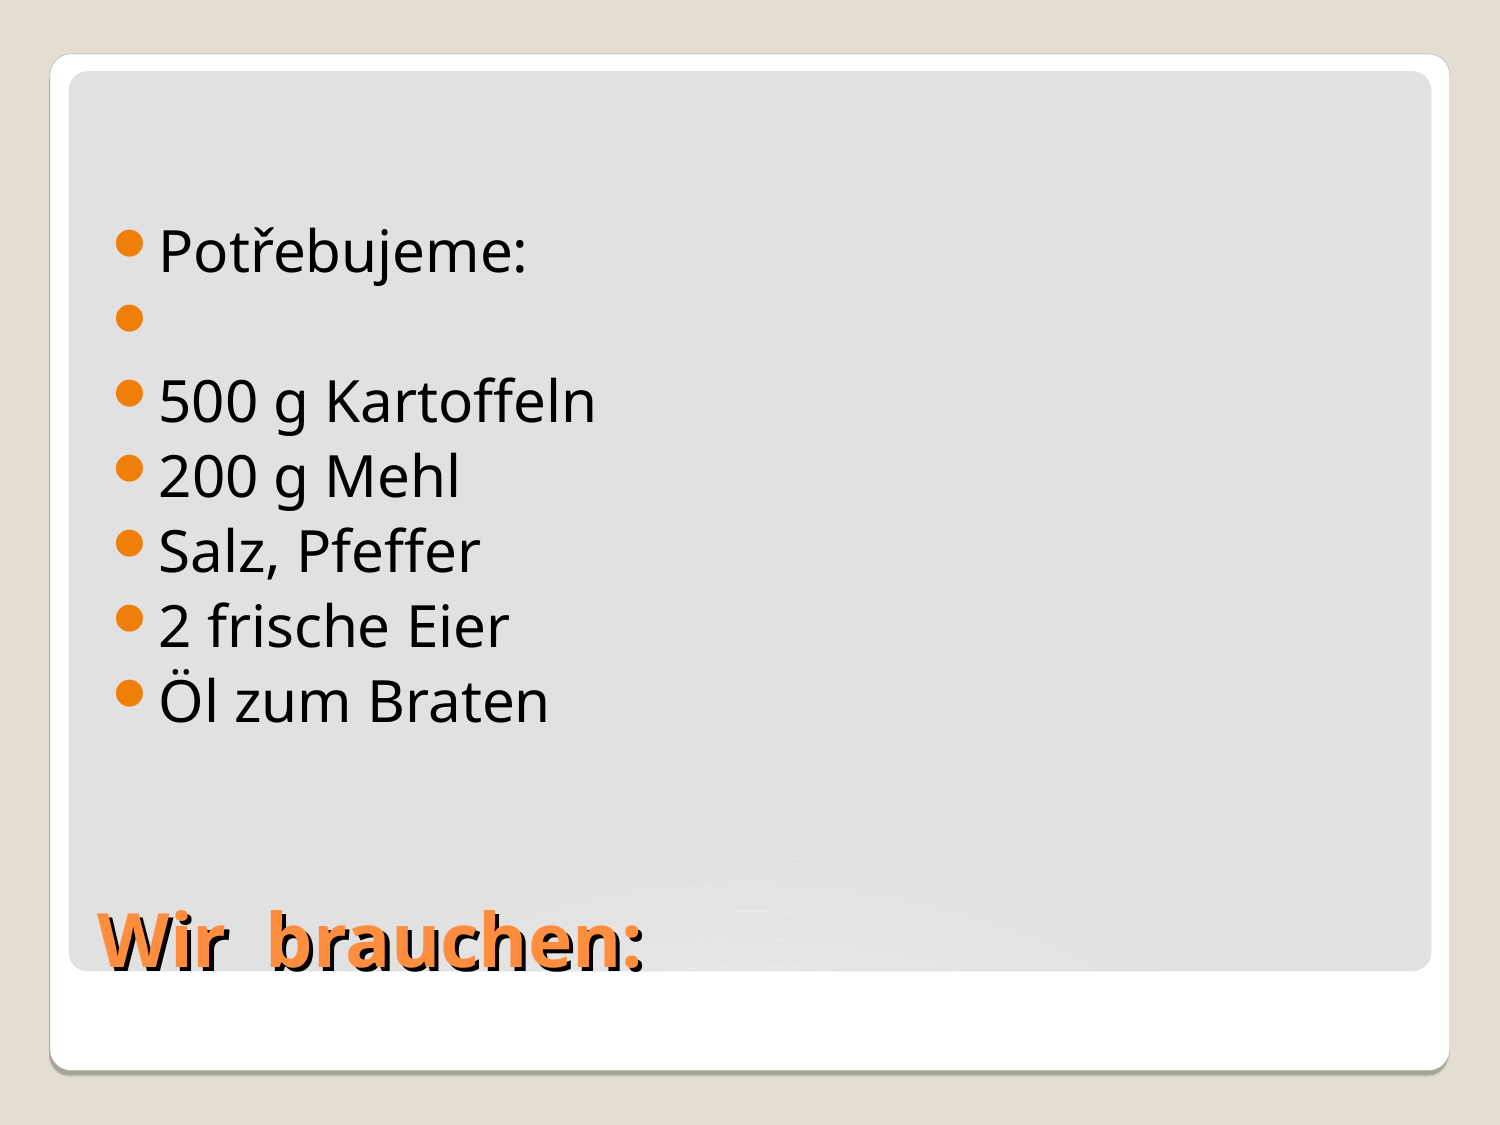

Potřebujeme:
500 g Kartoffeln
200 g Mehl
Salz, Pfeffer
2 frische Eier
Öl zum Braten
# Wir brauchen: